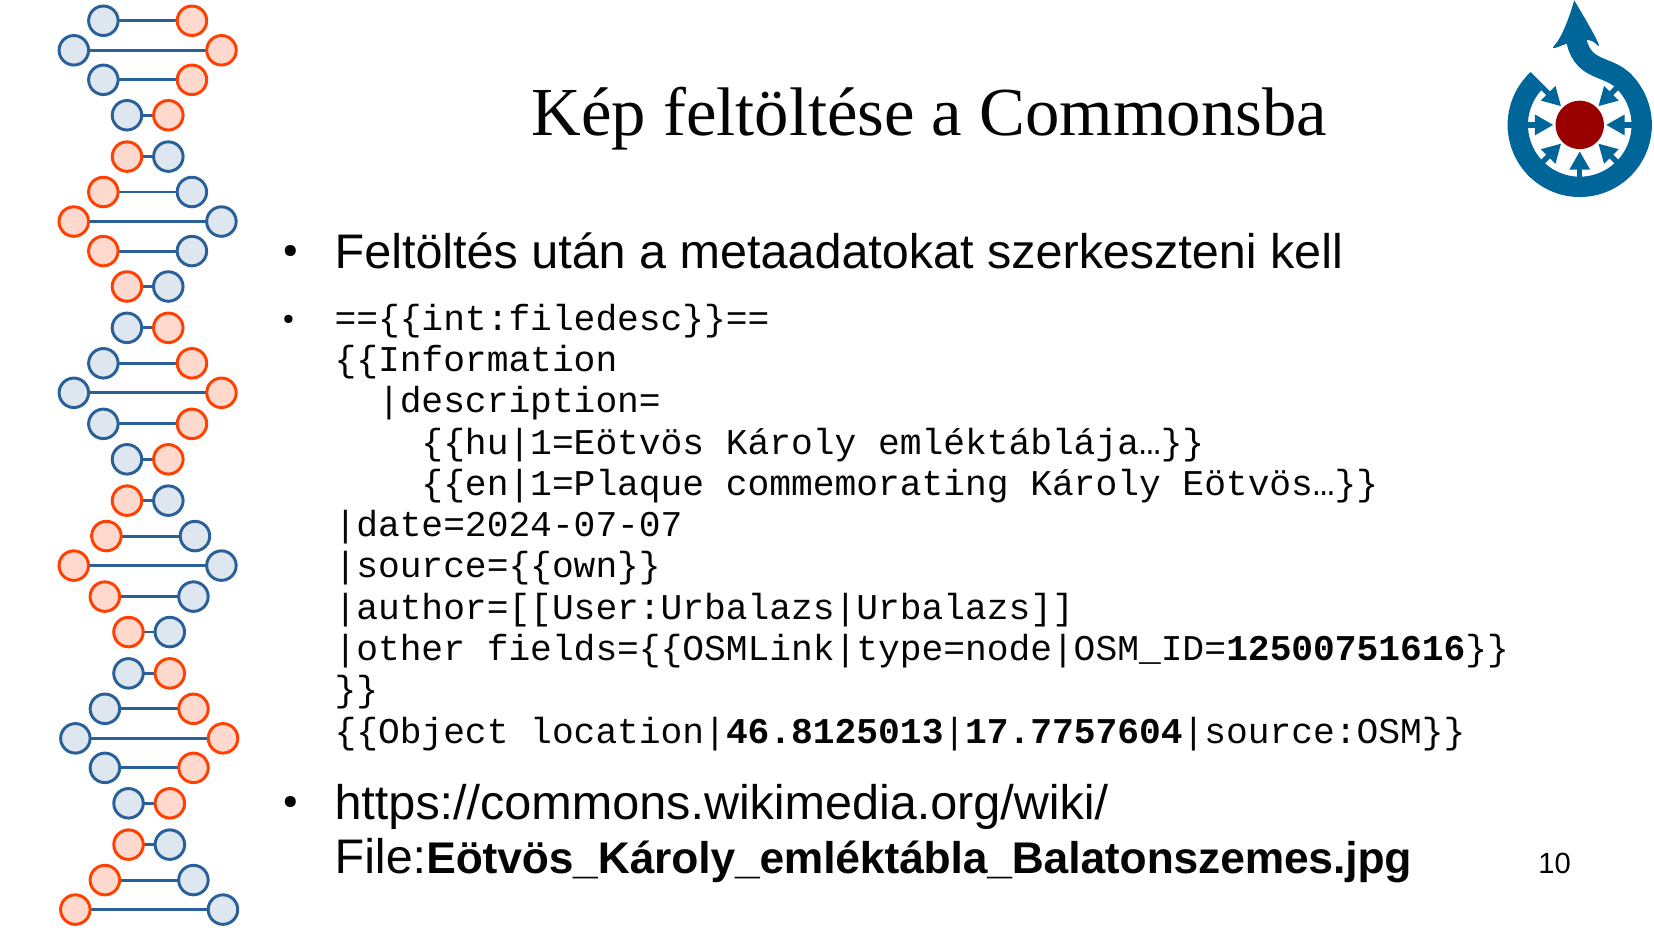

# Kép feltöltése a Commonsba
Feltöltés után a metaadatokat szerkeszteni kell
=={{int:filedesc}}==
{{Information
 |description=
 {{hu|1=Eötvös Károly emléktáblája…}}
 {{en|1=Plaque commemorating Károly Eötvös…}}
|date=2024-07-07
|source={{own}}
|author=[[User:Urbalazs|Urbalazs]]
|other fields={{OSMLink|type=node|OSM_ID=12500751616}}
}}
{{Object location|46.8125013|17.7757604|source:OSM}}
https://commons.wikimedia.org/wiki/File:Eötvös_Károly_emléktábla_Balatonszemes.jpg
10